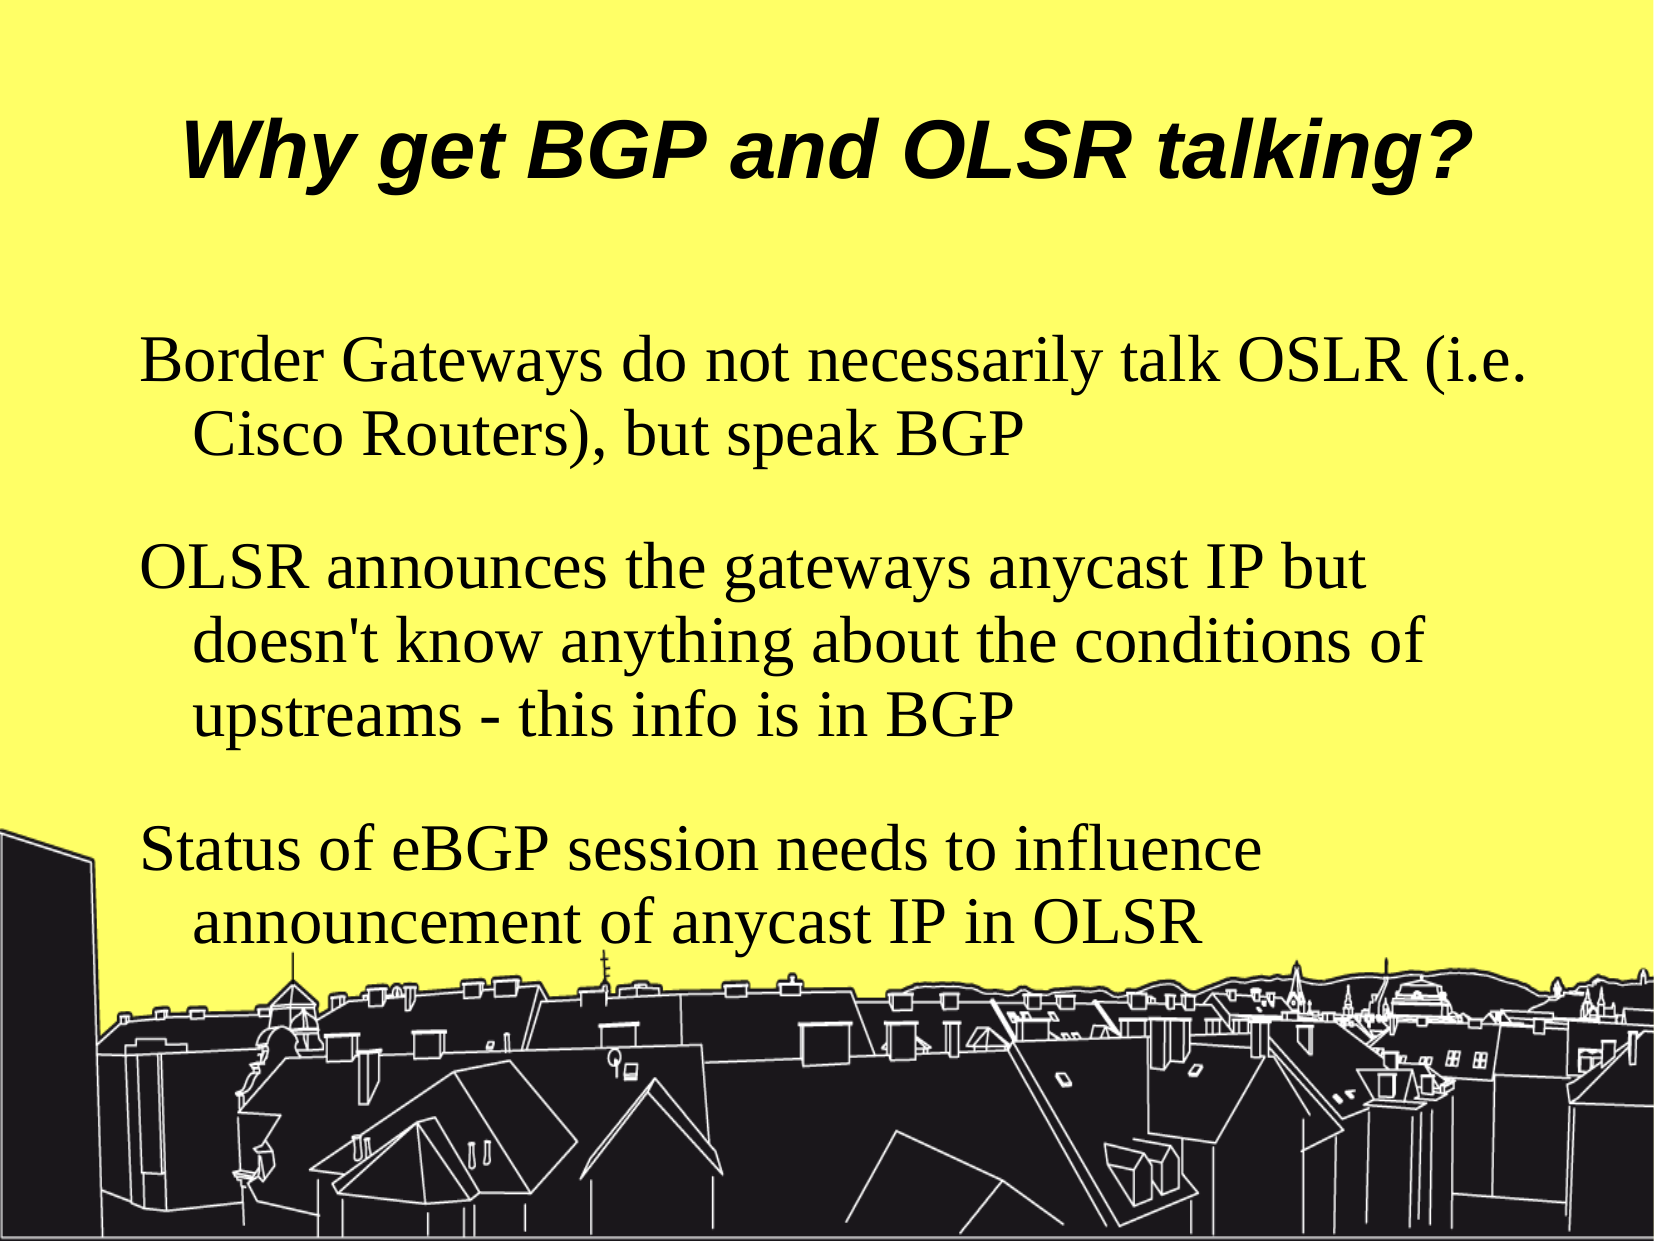

# Why get BGP and OLSR talking?
Border Gateways do not necessarily talk OSLR (i.e. Cisco Routers), but speak BGP
OLSR announces the gateways anycast IP but doesn't know anything about the conditions of upstreams - this info is in BGP
Status of eBGP session needs to influence announcement of anycast IP in OLSR